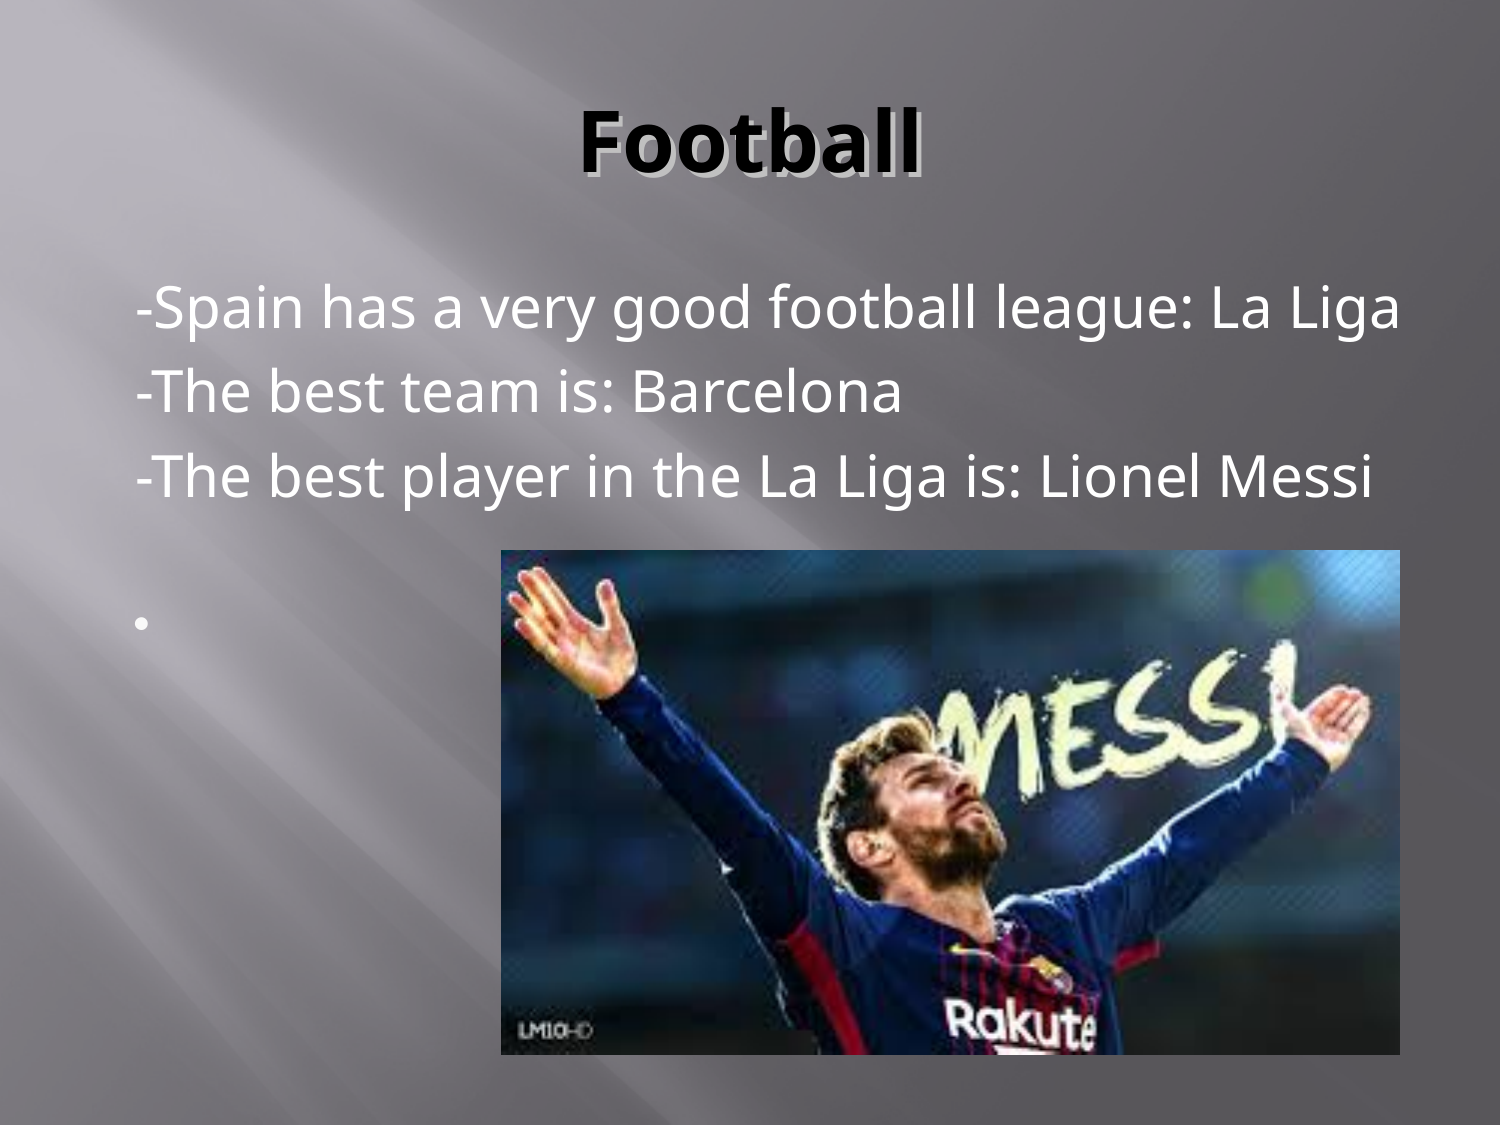

# Football
-Spain has a very good football league: La Liga
-The best team is: Barcelona
-The best player in the La Liga is: Lionel Messi